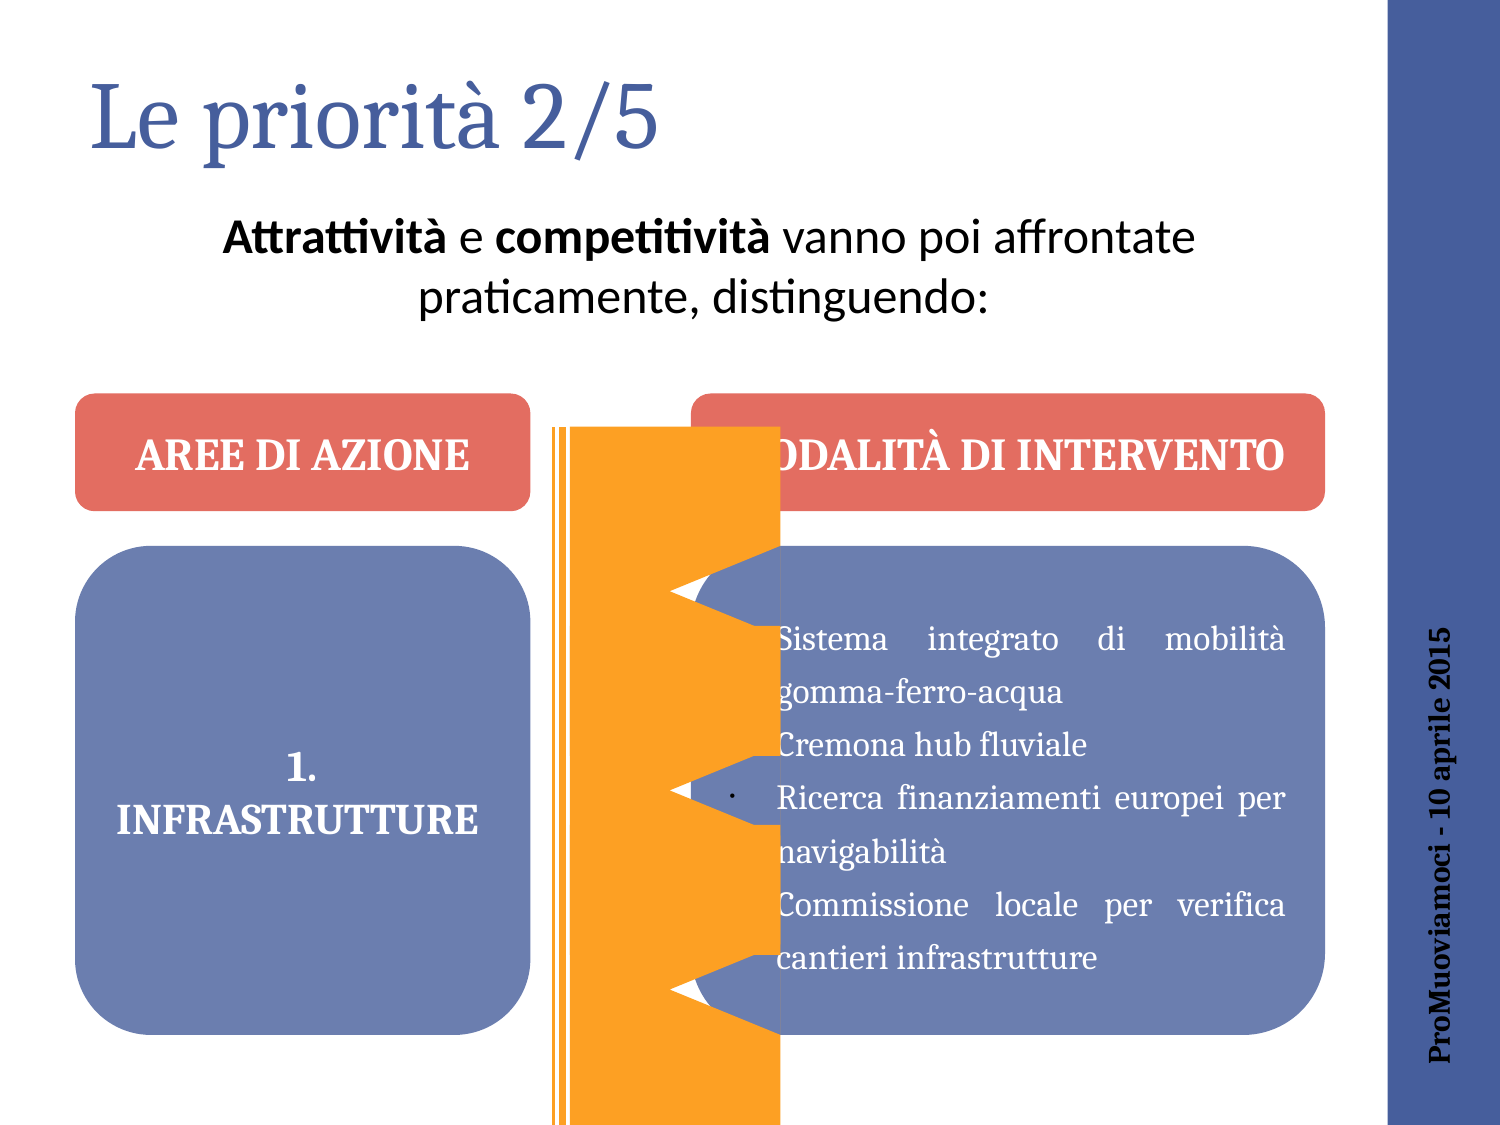

# Le priorità 2/5
Attrattività e competitività vanno poi affrontate praticamente, distinguendo:
AREE DI AZIONE
MODALITÀ DI INTERVENTO
1.
INFRASTRUTTURE
Sistema integrato di mobilità gomma-ferro-acqua
Cremona hub fluviale
Ricerca finanziamenti europei per navigabilità
Commissione locale per verifica cantieri infrastrutture